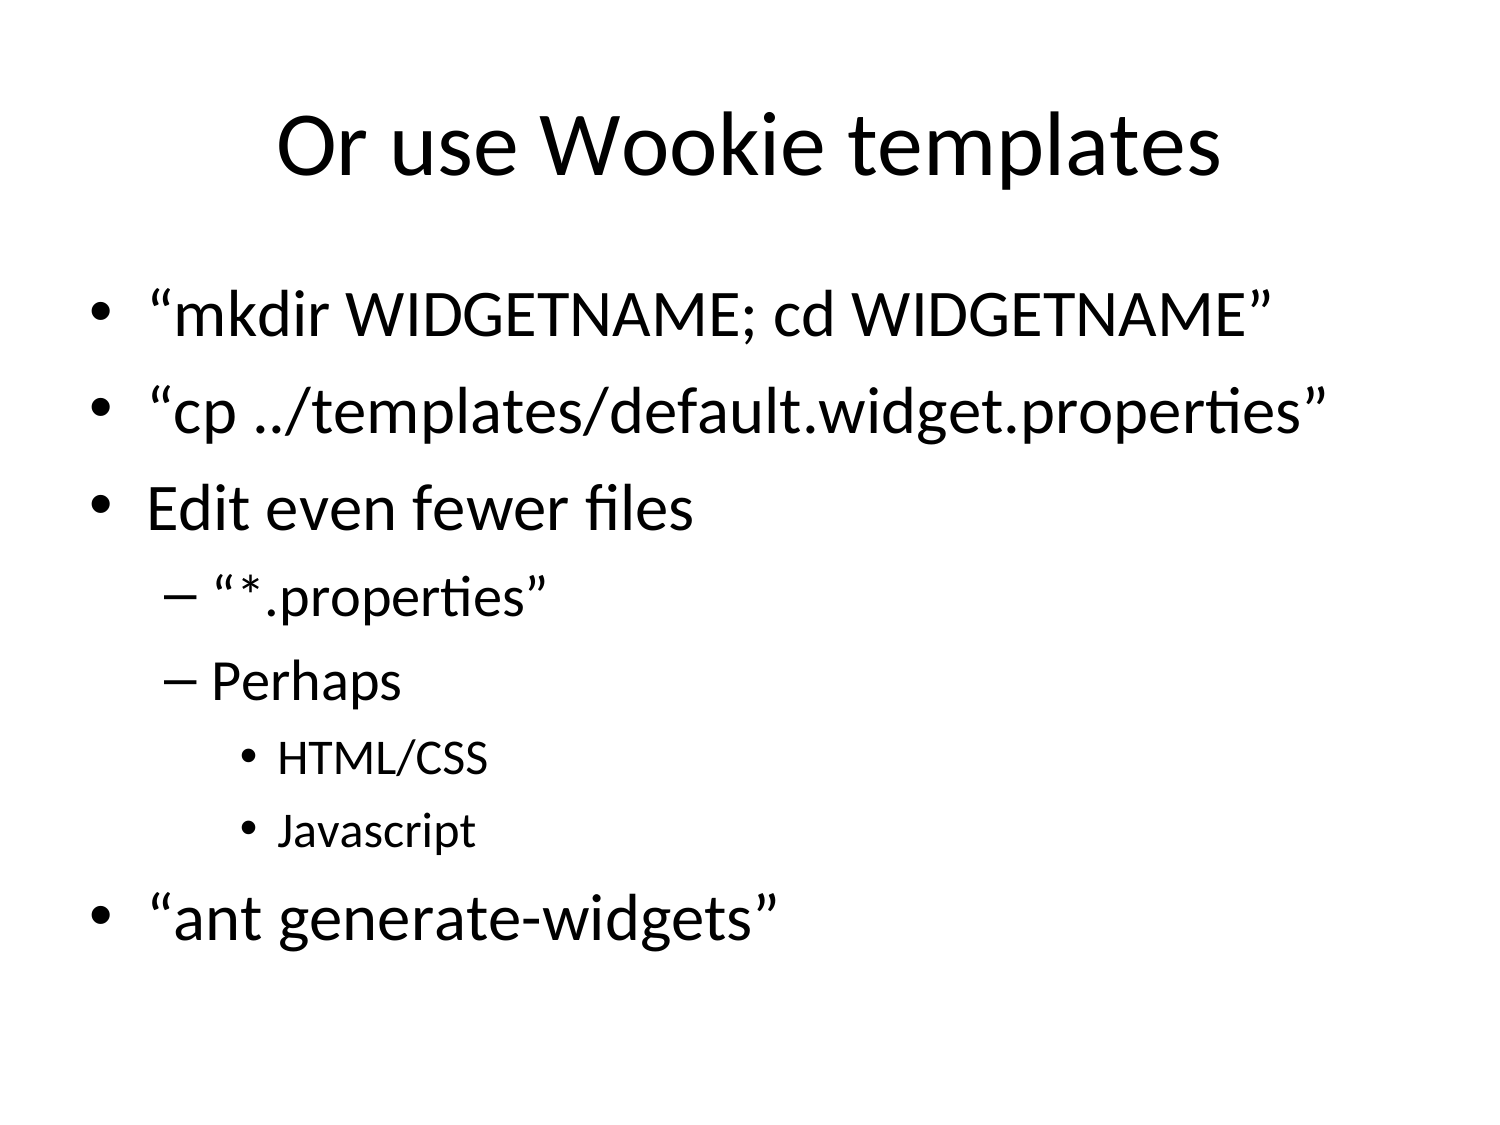

# Or use Wookie templates
“mkdir WIDGETNAME; cd WIDGETNAME”
“cp ../templates/default.widget.properties”
Edit even fewer files
“*.properties”
Perhaps
HTML/CSS
Javascript
“ant generate-widgets”